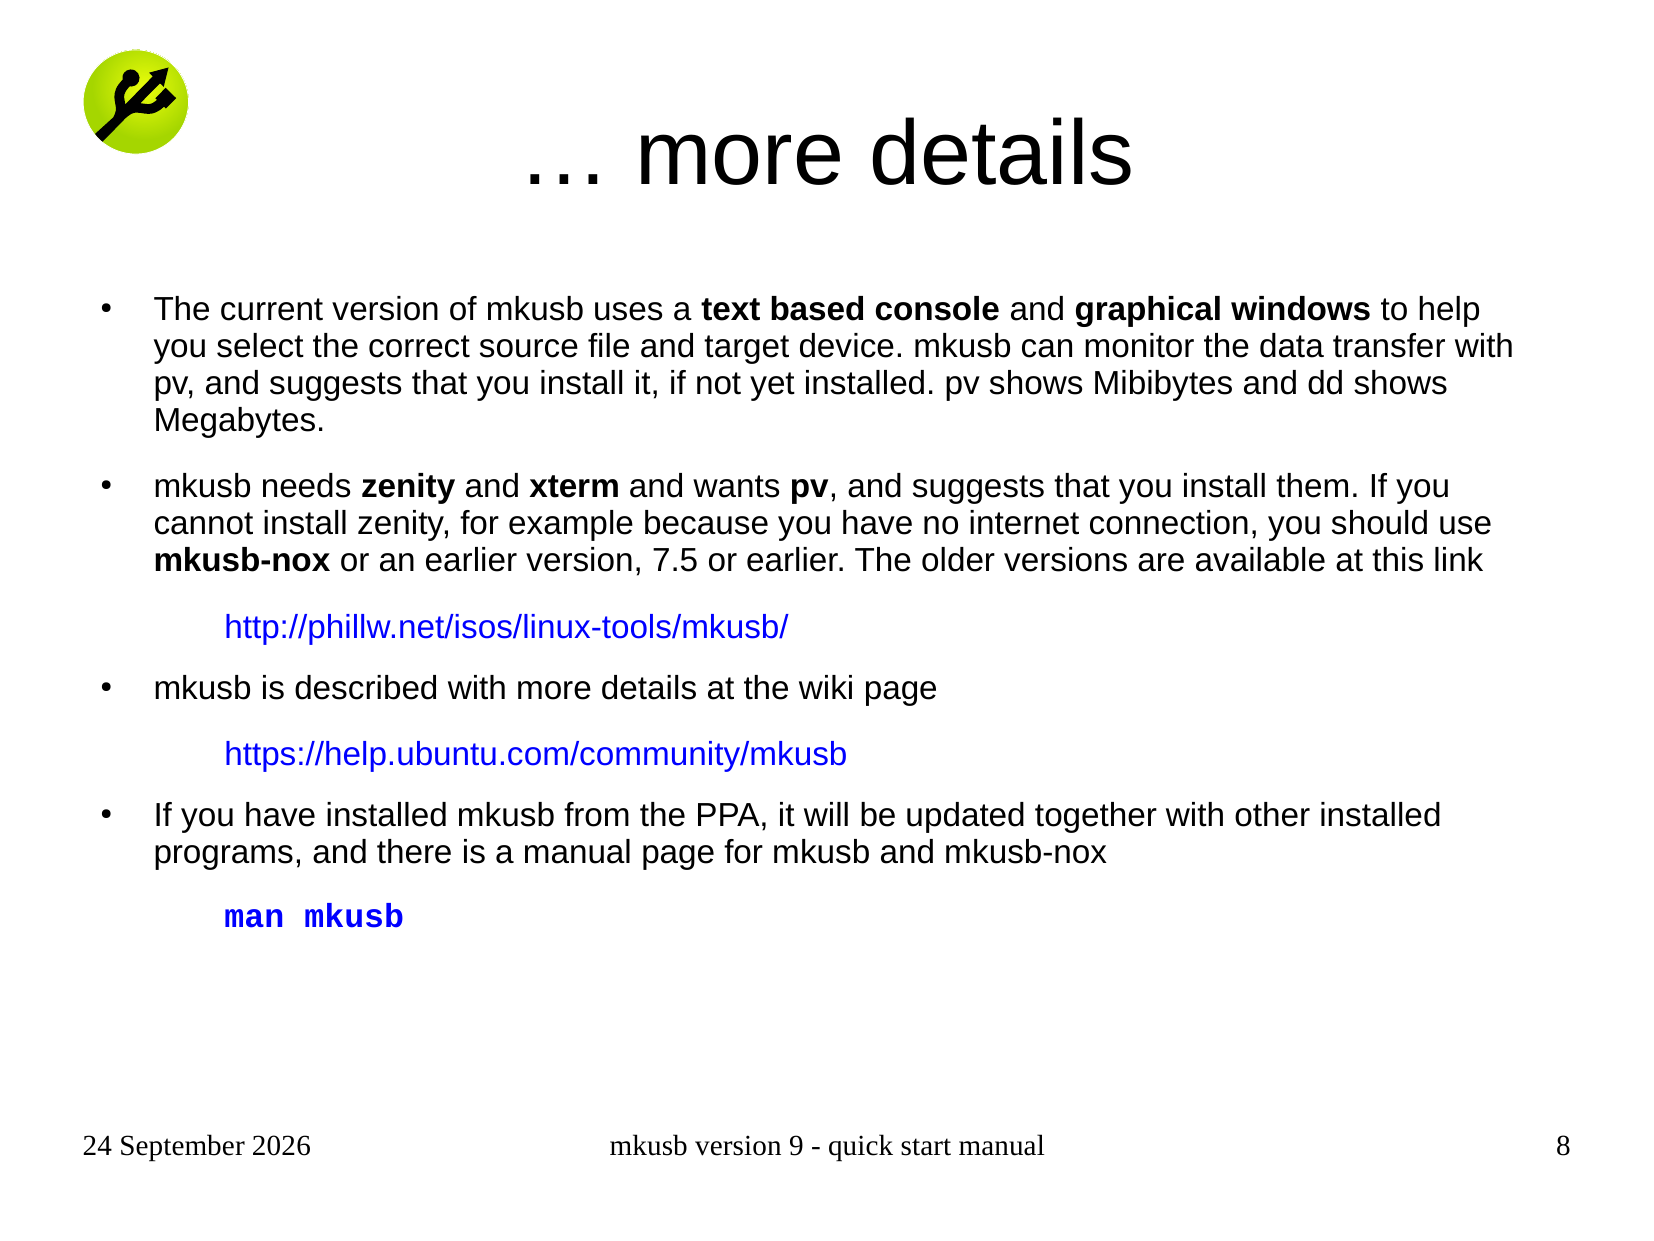

# … more details
The current version of mkusb uses a text based console and graphical windows to help you select the correct source file and target device. mkusb can monitor the data transfer with pv, and suggests that you install it, if not yet installed. pv shows Mibibytes and dd shows Megabytes.
mkusb needs zenity and xterm and wants pv, and suggests that you install them. If you cannot install zenity, for example because you have no internet connection, you should use mkusb-nox or an earlier version, 7.5 or earlier. The older versions are available at this link
http://phillw.net/isos/linux-tools/mkusb/
mkusb is described with more details at the wiki page
https://help.ubuntu.com/community/mkusb
If you have installed mkusb from the PPA, it will be updated together with other installed programs, and there is a manual page for mkusb and mkusb-nox
man mkusb
mkusb version 9 - quick start manual
8